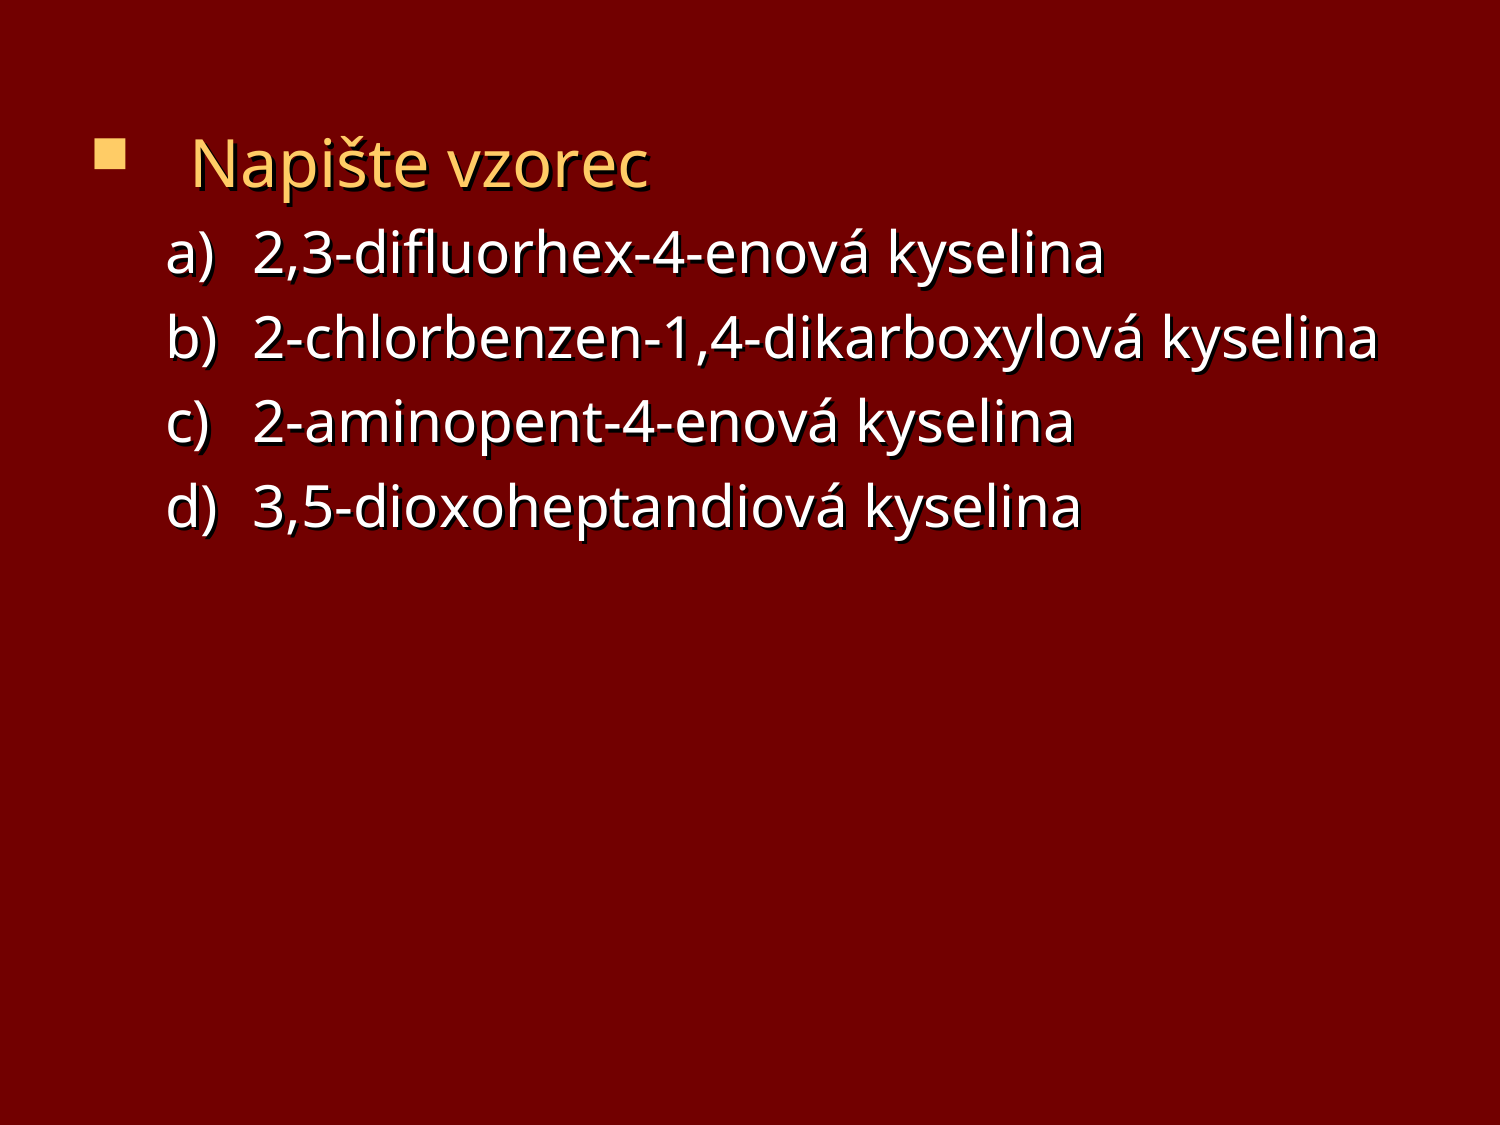

#
Napište vzorec
2,3-difluorhex-4-enová kyselina
2-chlorbenzen-1,4-dikarboxylová kyselina
2-aminopent-4-enová kyselina
3,5-dioxoheptandiová kyselina